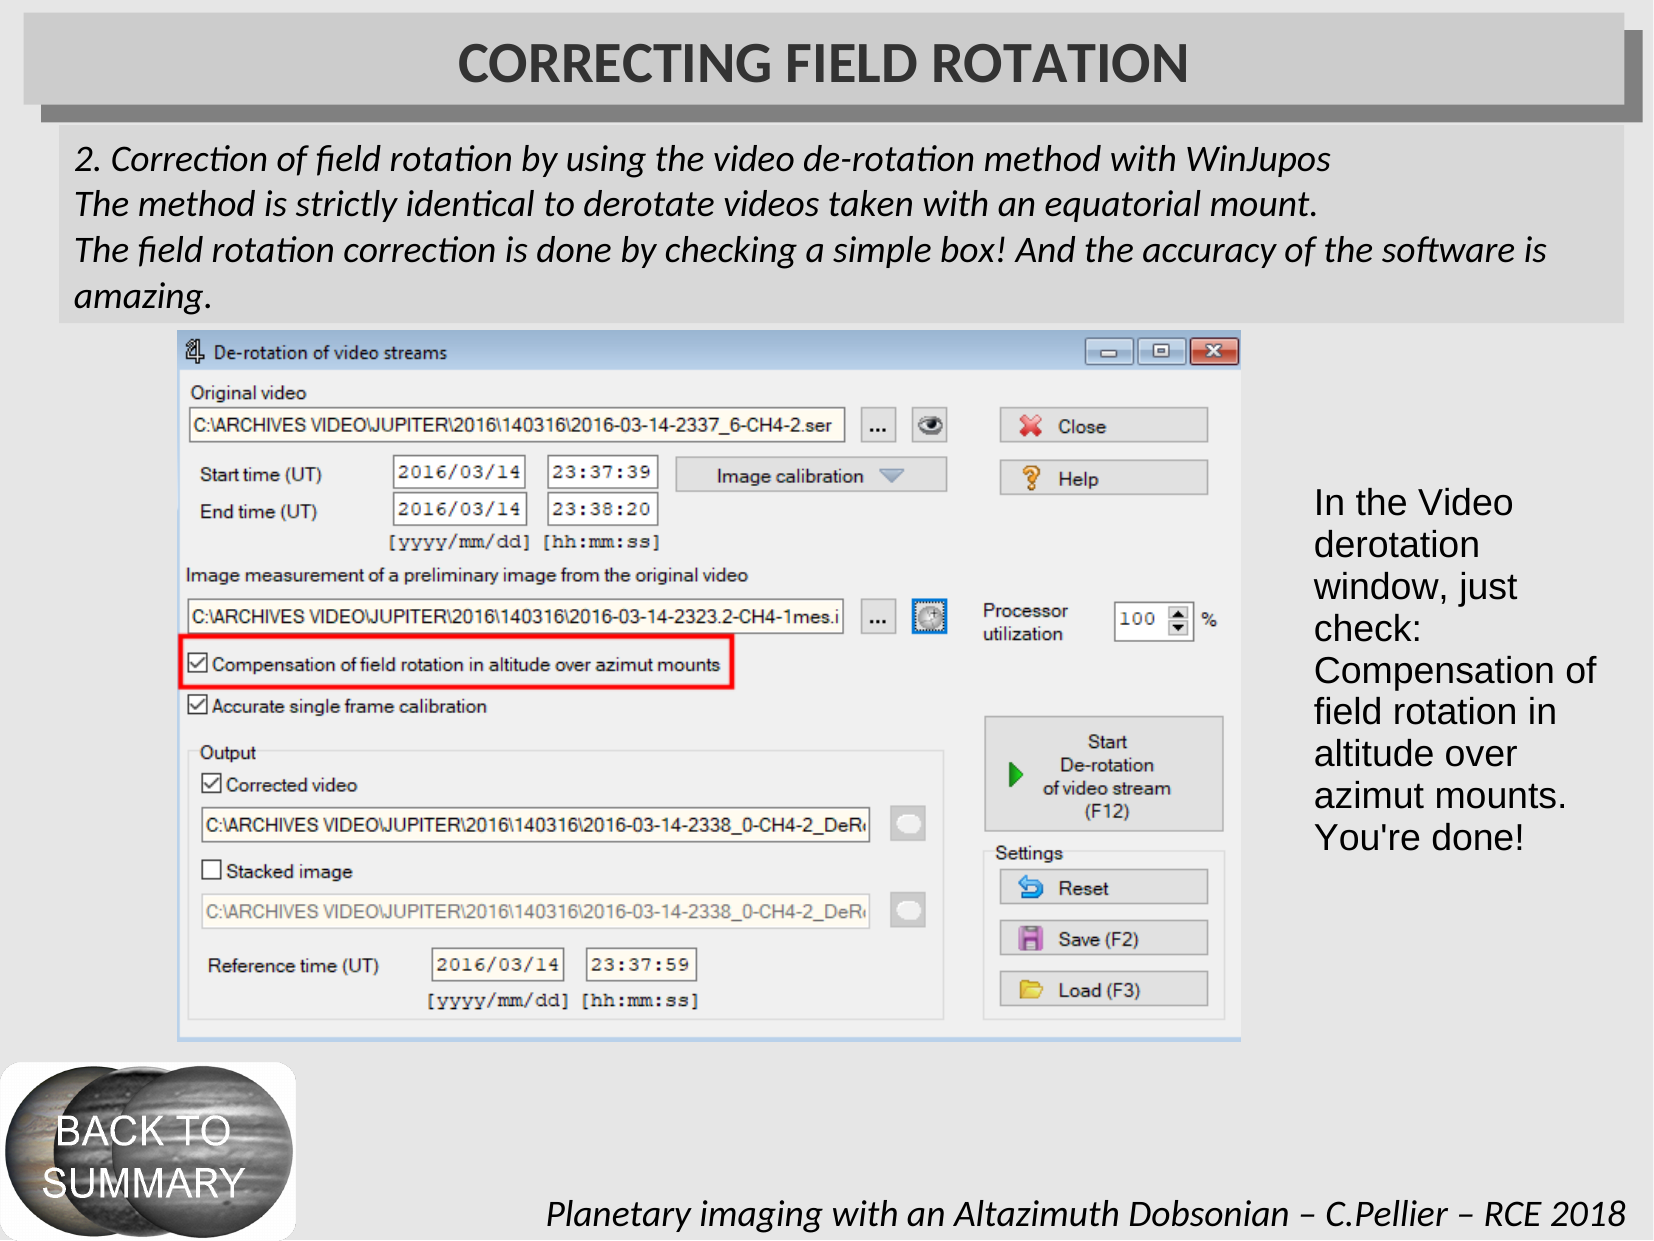

CORRECTING FIELD ROTATION
2. Correction of field rotation by using the video de-rotation method with WinJupos
The method is strictly identical to derotate videos taken with an equatorial mount.
The field rotation correction is done by checking a simple box! And the accuracy of the software is amazing.
In the Video derotation window, just check:
Compensation of field rotation in altitude over azimut mounts.
You're done!
Planetary imaging with an Altazimuth Dobsonian – C.Pellier – RCE 2018